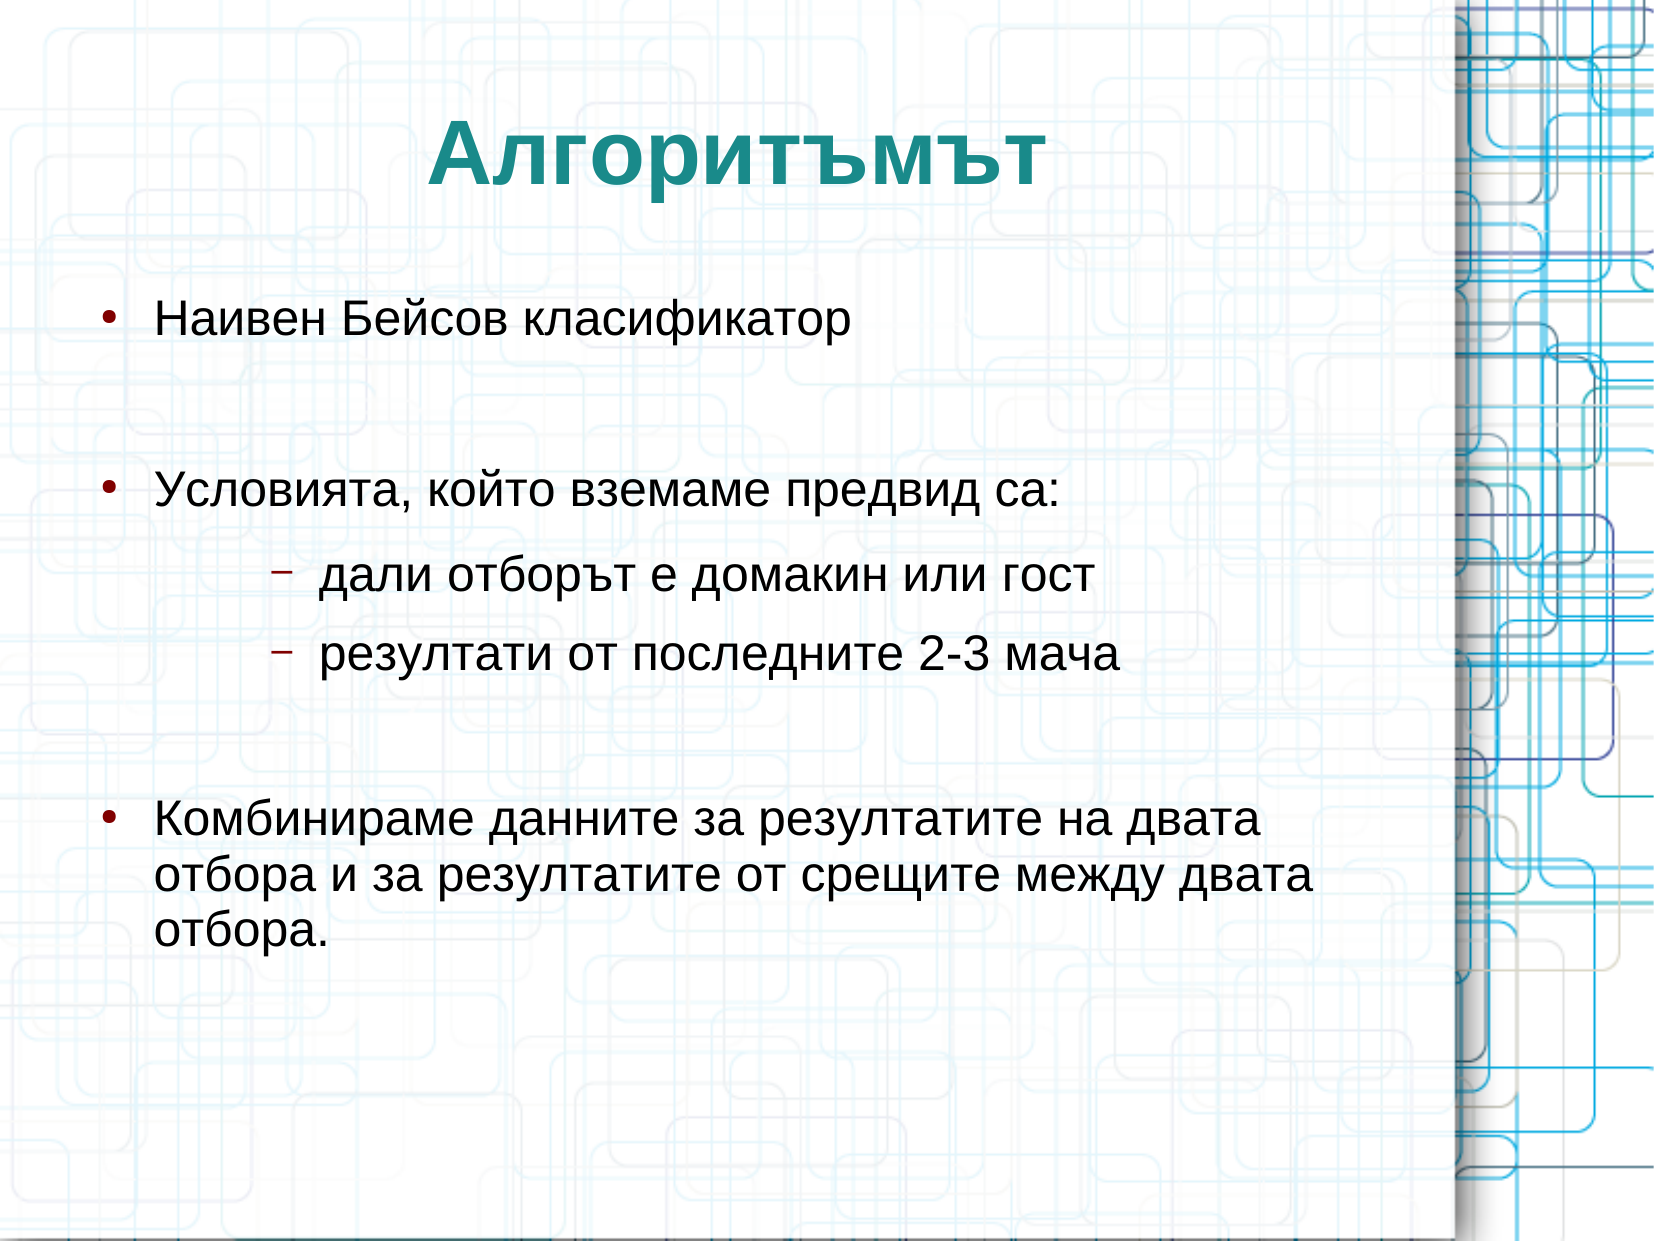

# Алгоритъмът
Наивен Бейсов класификатор
Условията, който вземаме предвид са:
дали отборът е домакин или гост
резултати от последните 2-3 мача
Комбинираме данните за резултатите на двата отбора и за резултатите от срещите между двата отбора.